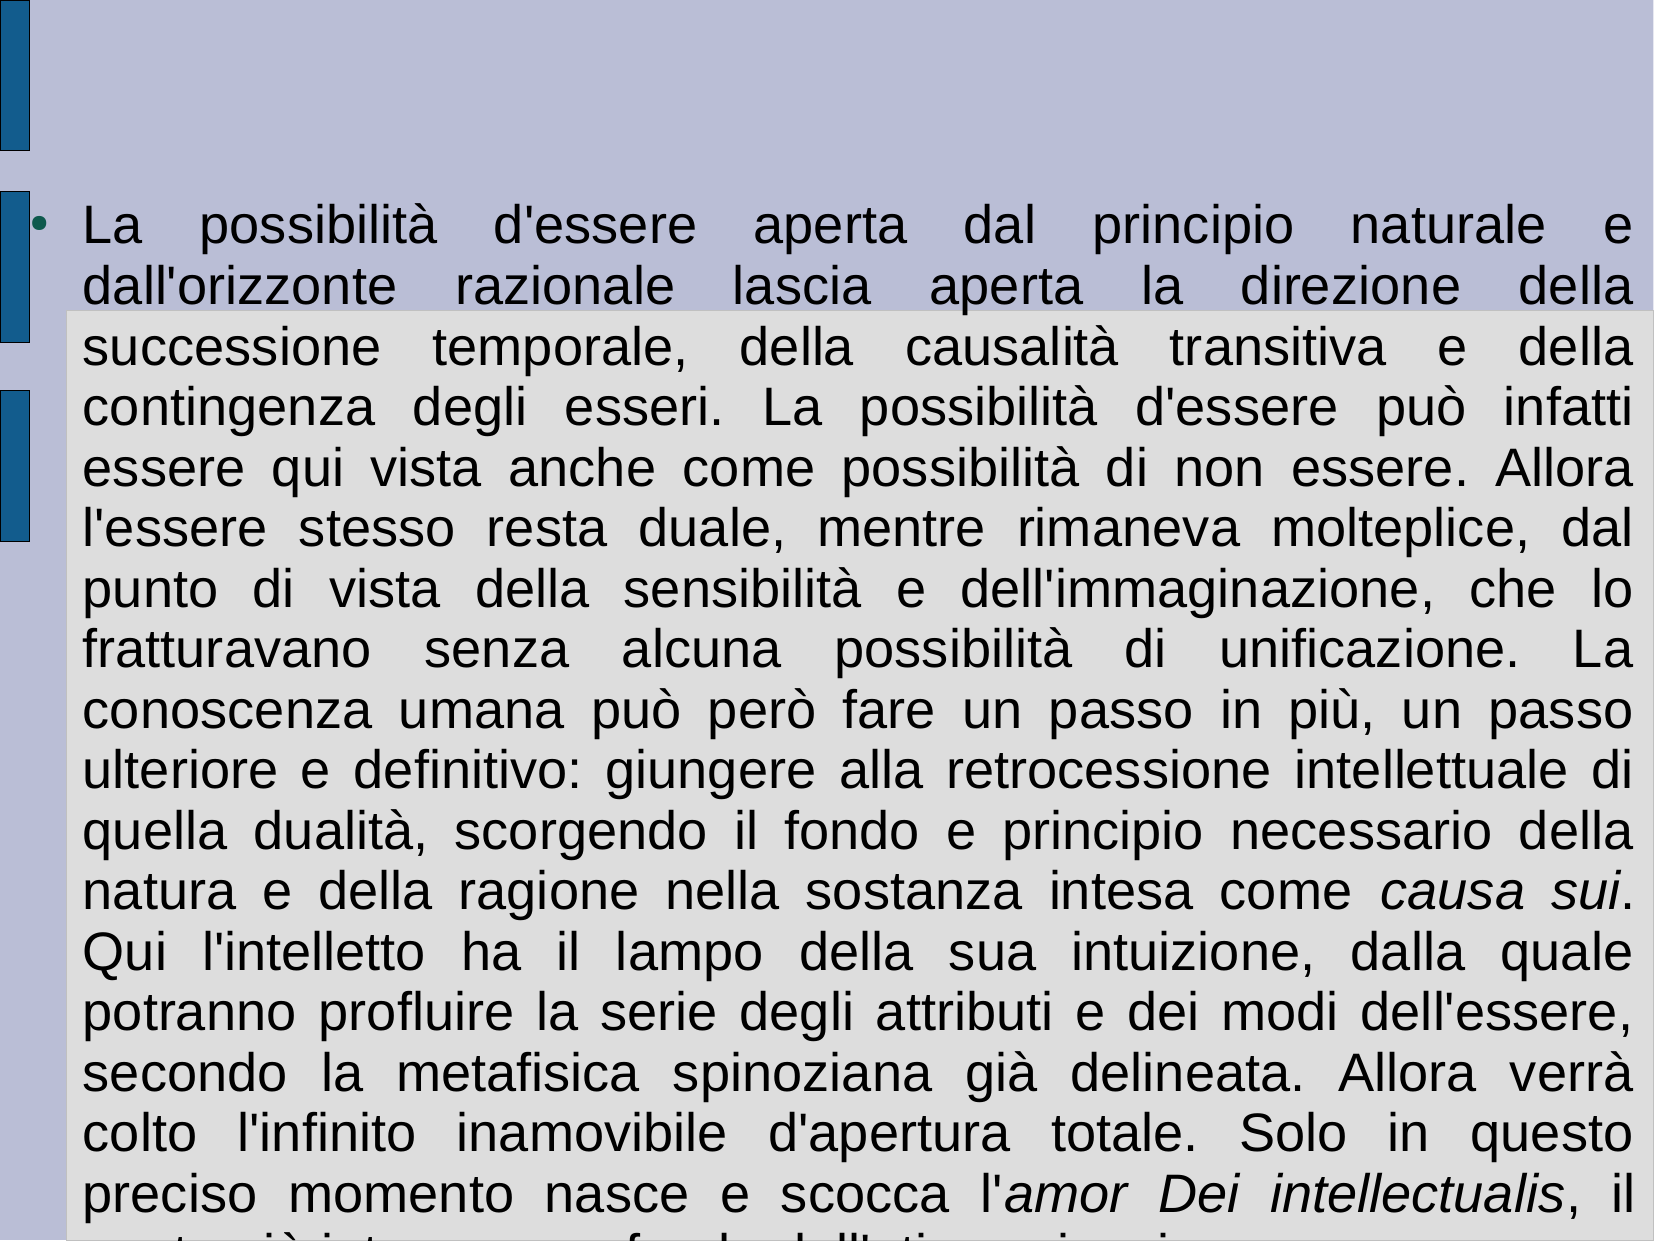

#
La possibilità d'essere aperta dal principio naturale e dall'orizzonte razionale lascia aperta la direzione della successione temporale, della causalità transitiva e della contingenza degli esseri. La possibilità d'essere può infatti essere qui vista anche come possibilità di non essere. Allora l'essere stesso resta duale, mentre rimaneva molteplice, dal punto di vista della sensibilità e dell'immaginazione, che lo fratturavano senza alcuna possibilità di unificazione. La conoscenza umana può però fare un passo in più, un passo ulteriore e definitivo: giungere alla retrocessione intellettuale di quella dualità, scorgendo il fondo e principio necessario della natura e della ragione nella sostanza intesa come causa sui. Qui l'intelletto ha il lampo della sua intuizione, dalla quale potranno profluire la serie degli attributi e dei modi dell'essere, secondo la metafisica spinoziana già delineata. Allora verrà colto l'infinito inamovibile d'apertura totale. Solo in questo preciso momento nasce e scocca l'amor Dei intellectualis, il punto più interno e profondo dell'etica spinoziana.